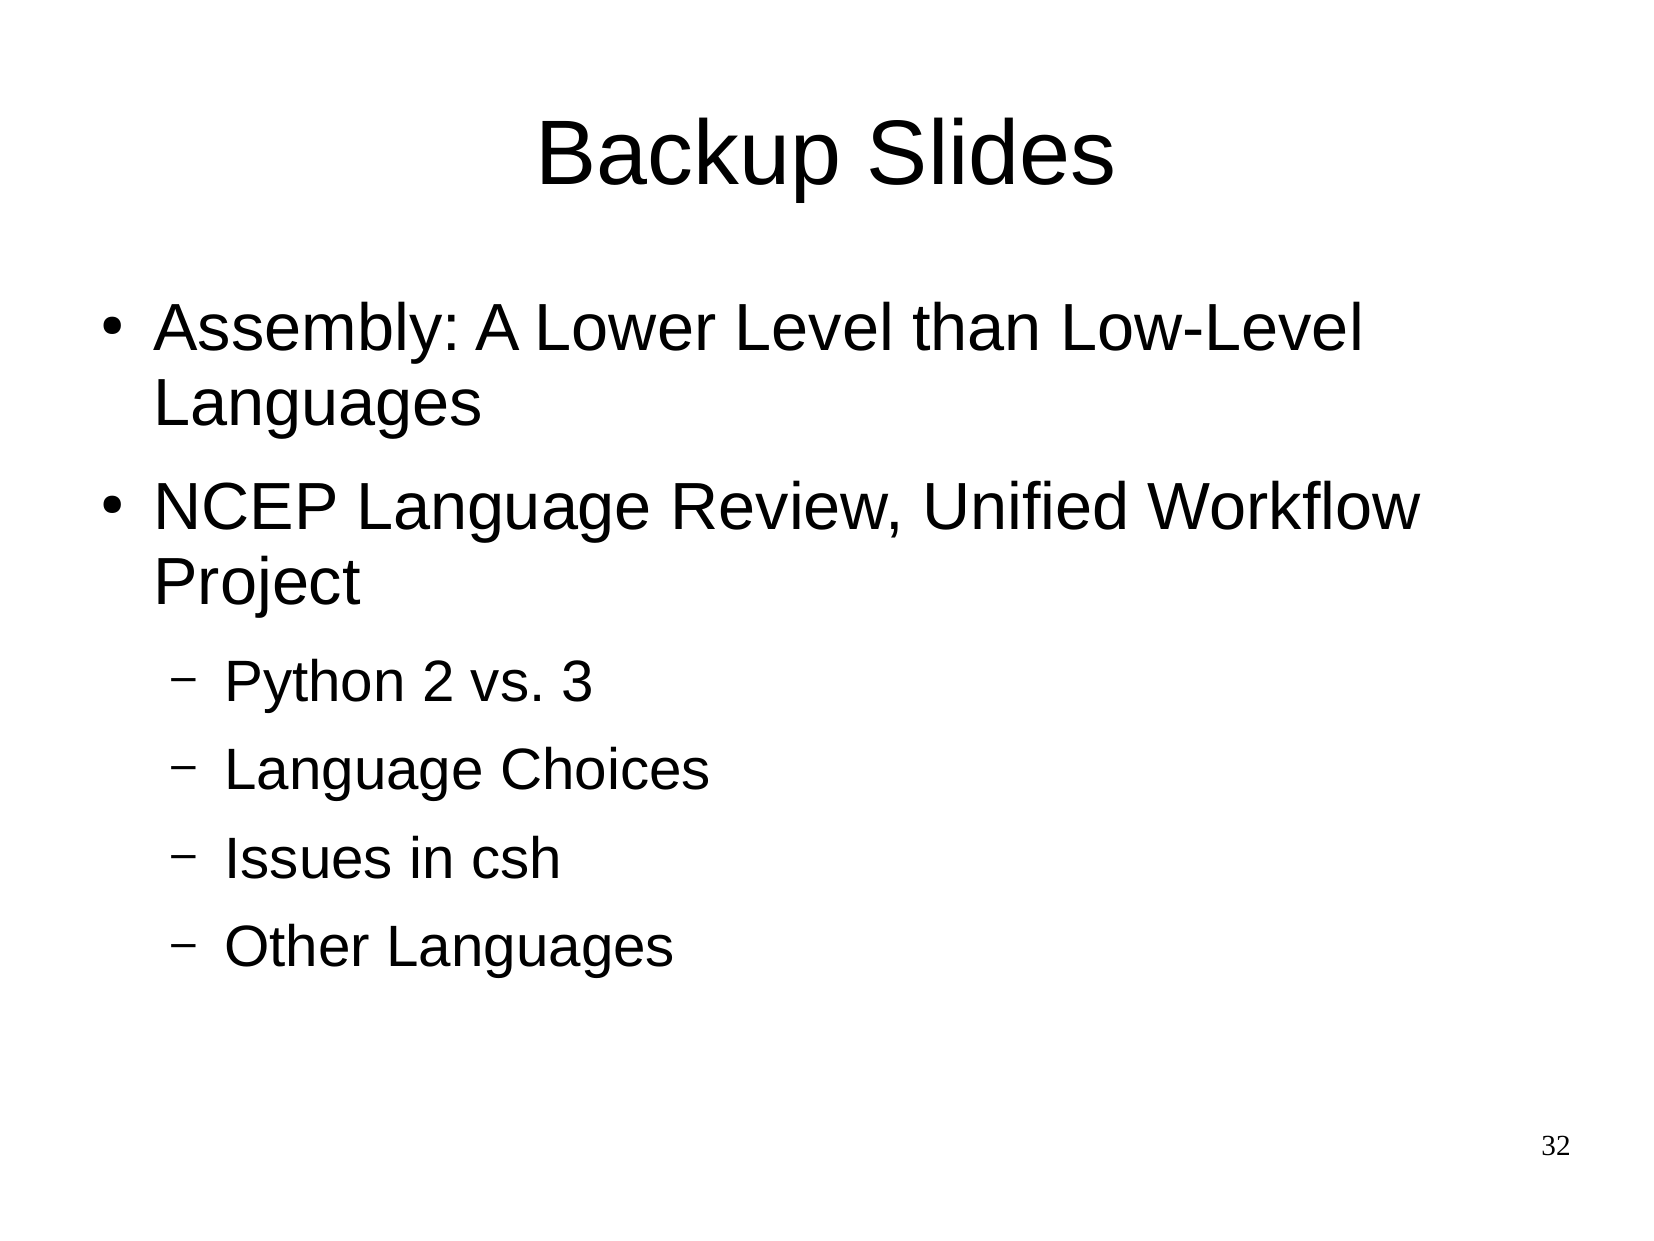

# Backup Slides
Assembly: A Lower Level than Low-Level Languages
NCEP Language Review, Unified Workflow Project
Python 2 vs. 3
Language Choices
Issues in csh
Other Languages
32